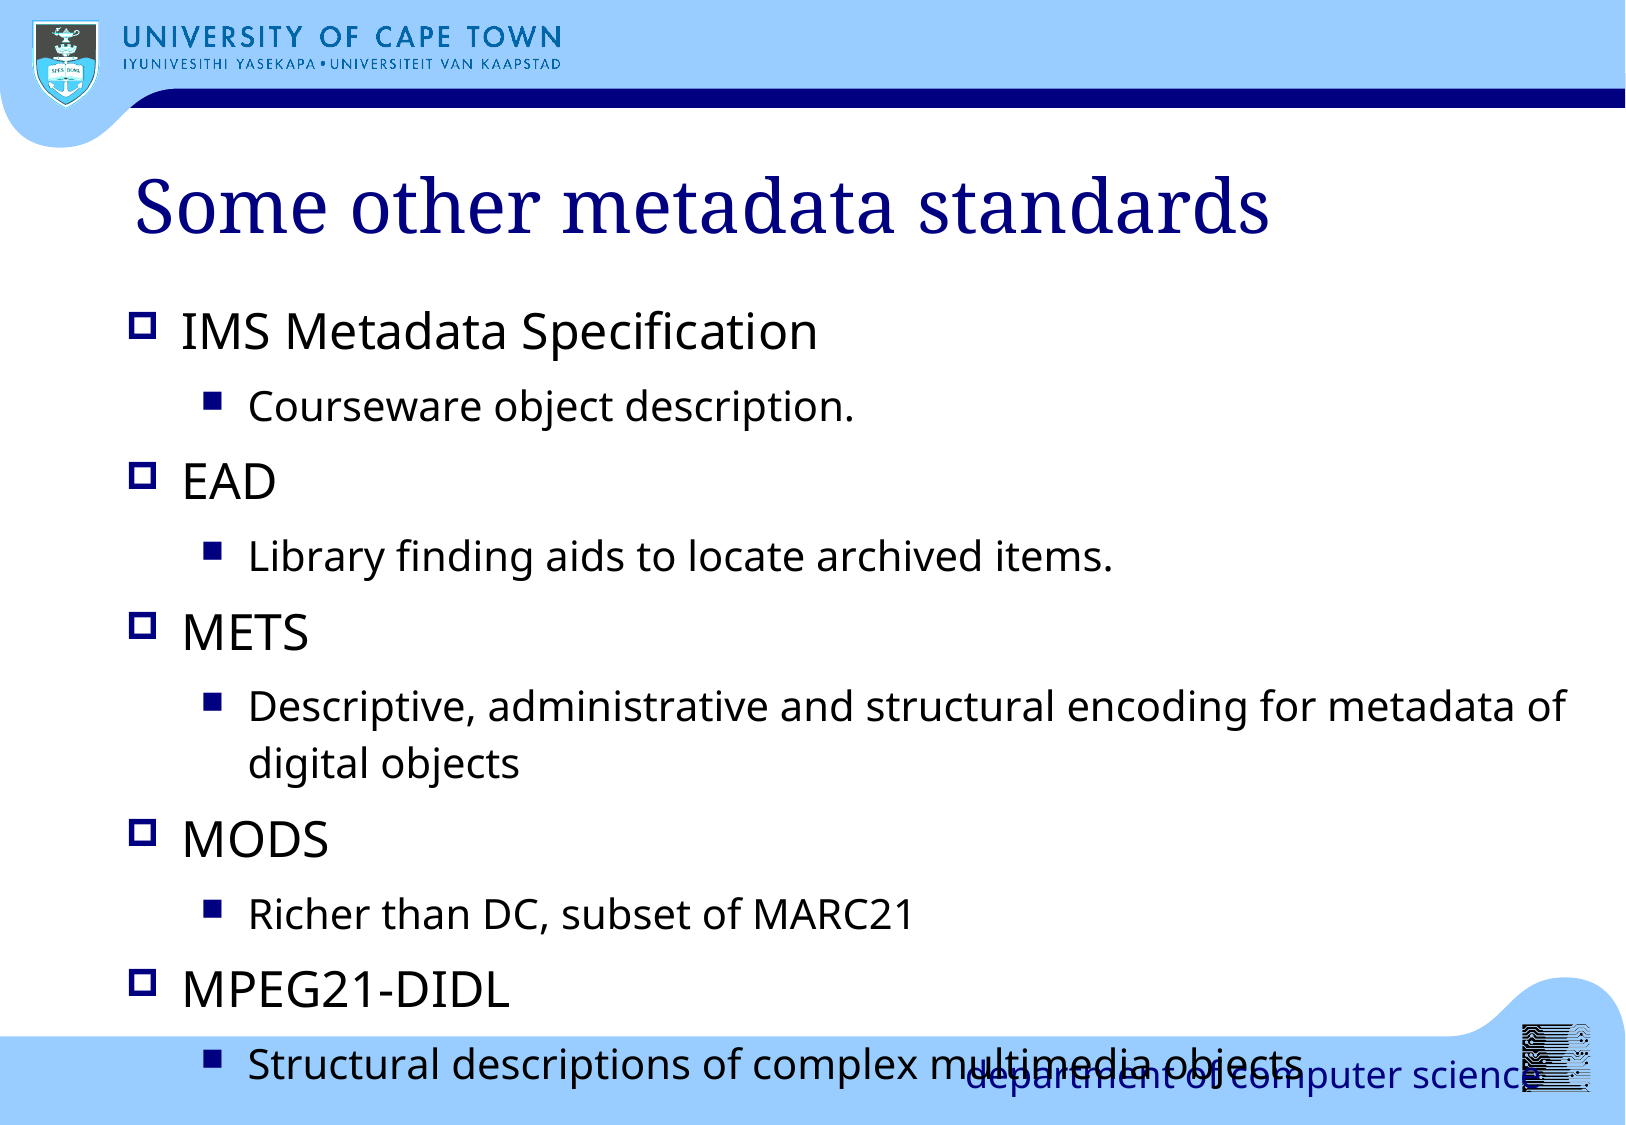

# Some other metadata standards
IMS Metadata Specification
Courseware object description.
EAD
Library finding aids to locate archived items.
METS
Descriptive, administrative and structural encoding for metadata of digital objects
MODS
Richer than DC, subset of MARC21
MPEG21-DIDL
Structural descriptions of complex multimedia objects